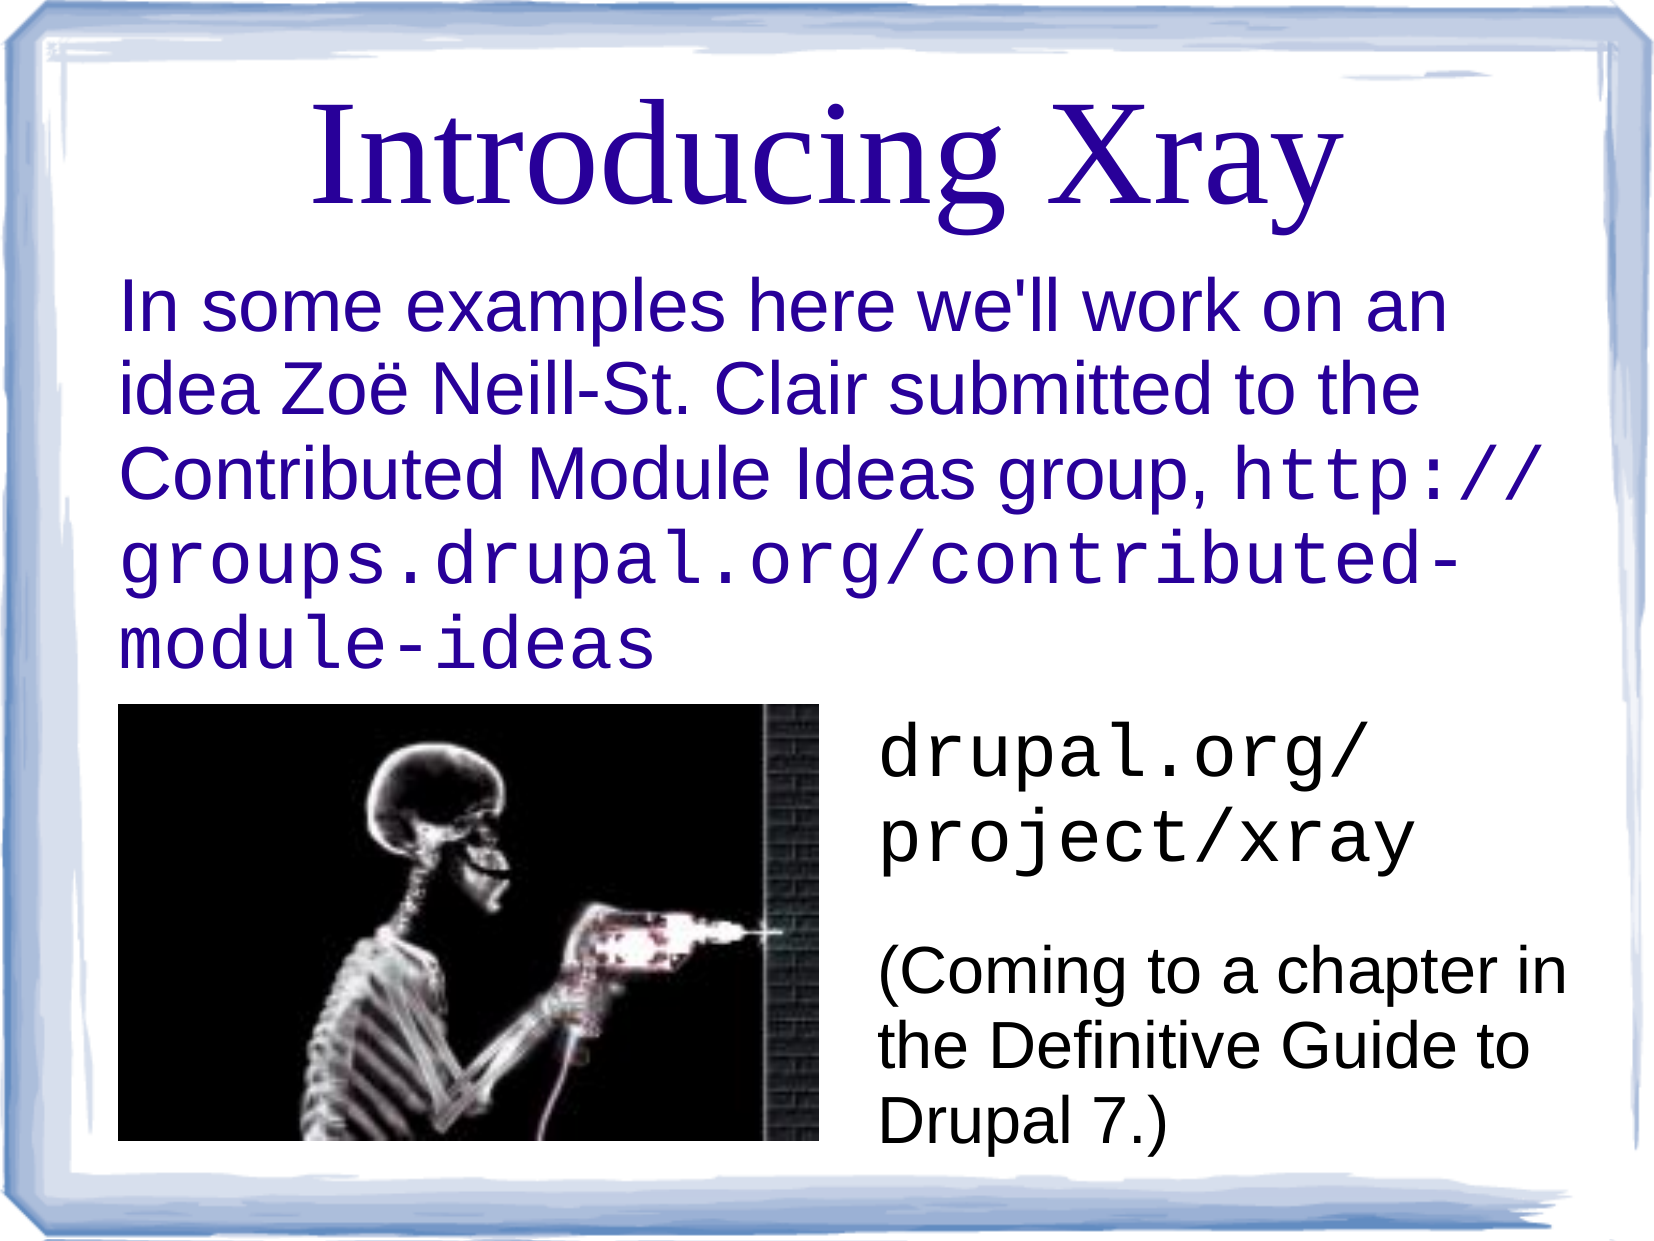

# Introducing Xray
In some examples here we'll work on an idea Zoë Neill-St. Clair submitted to the Contributed Module Ideas group, http://
groups.drupal.org/contributed-module-ideas
drupal.org/
project/xray
(Coming to a chapter in the Definitive Guide to Drupal 7.)